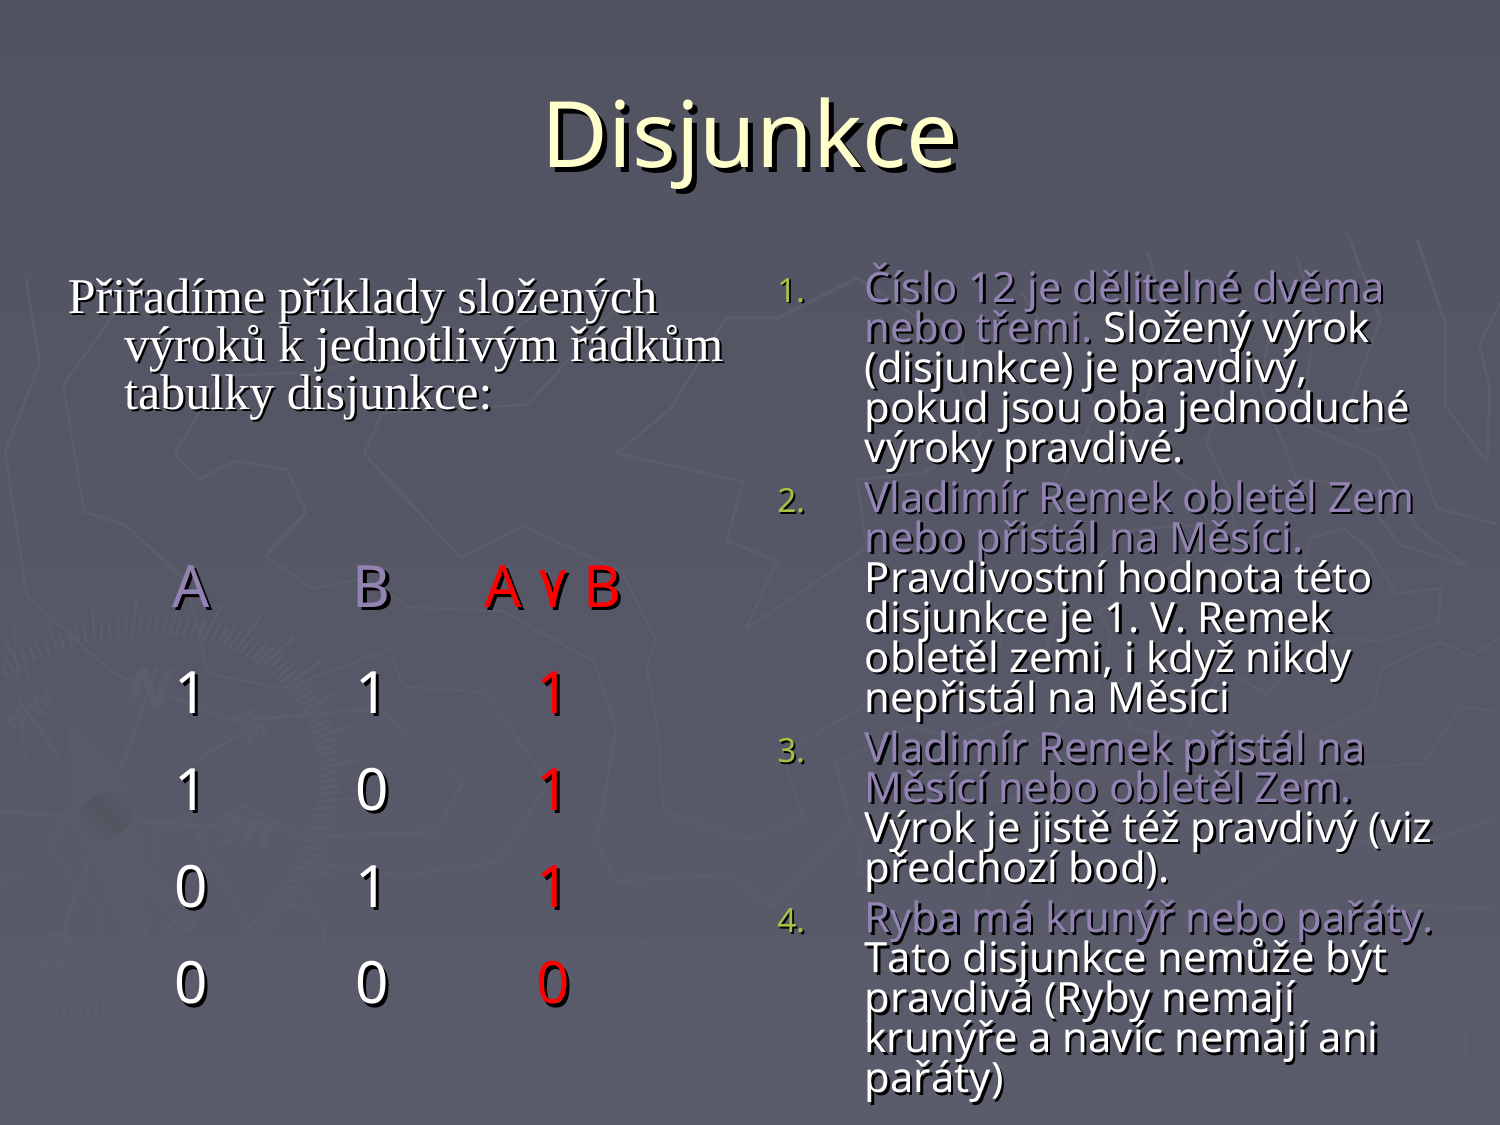

# Disjunkce
Číslo 12 je dělitelné dvěma nebo třemi. Složený výrok (disjunkce) je pravdivý, pokud jsou oba jednoduché výroky pravdivé.
Vladimír Remek obletěl Zem nebo přistál na Měsíci. Pravdivostní hodnota této disjunkce je 1. V. Remek obletěl zemi, i když nikdy nepřistál na Měsíci
Vladimír Remek přistál na Měsící nebo obletěl Zem. Výrok je jistě též pravdivý (viz předchozí bod).
Ryba má krunýř nebo pařáty. Tato disjunkce nemůže být pravdivá (Ryby nemají krunýře a navíc nemají ani pařáty)
Přiřadíme příklady složených výroků k jednotlivým řádkům tabulky disjunkce:
| A | B | A ٧ B |
| --- | --- | --- |
| 1 | 1 | 1 |
| 1 | 0 | 1 |
| 0 | 1 | 1 |
| 0 | 0 | 0 |